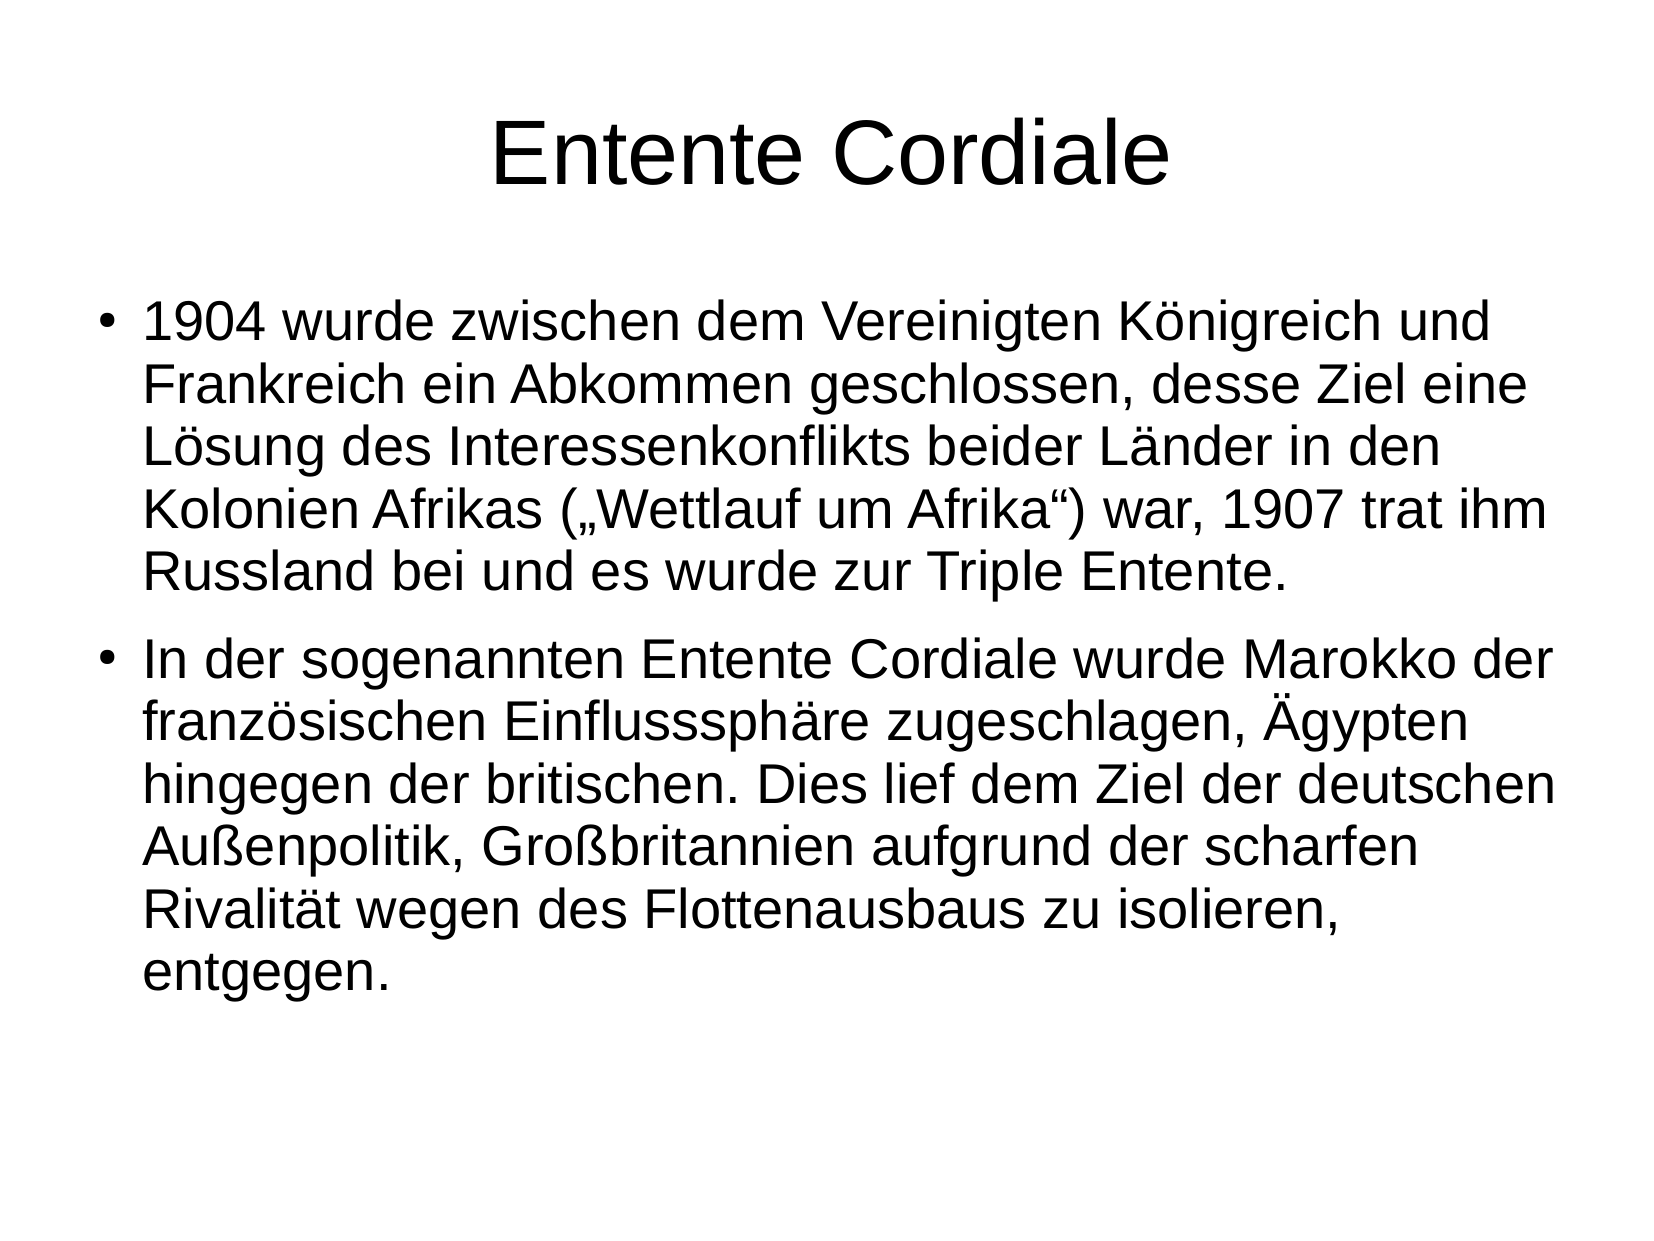

# Entente Cordiale
1904 wurde zwischen dem Vereinigten Königreich und Frankreich ein Abkommen geschlossen, desse Ziel eine Lösung des Interessenkonflikts beider Länder in den Kolonien Afrikas („Wettlauf um Afrika“) war, 1907 trat ihm Russland bei und es wurde zur Triple Entente.
In der sogenannten Entente Cordiale wurde Marokko der französischen Einflusssphäre zugeschlagen, Ägypten hingegen der britischen. Dies lief dem Ziel der deutschen Außenpolitik, Großbritannien aufgrund der scharfen Rivalität wegen des Flottenausbaus zu isolieren, entgegen.